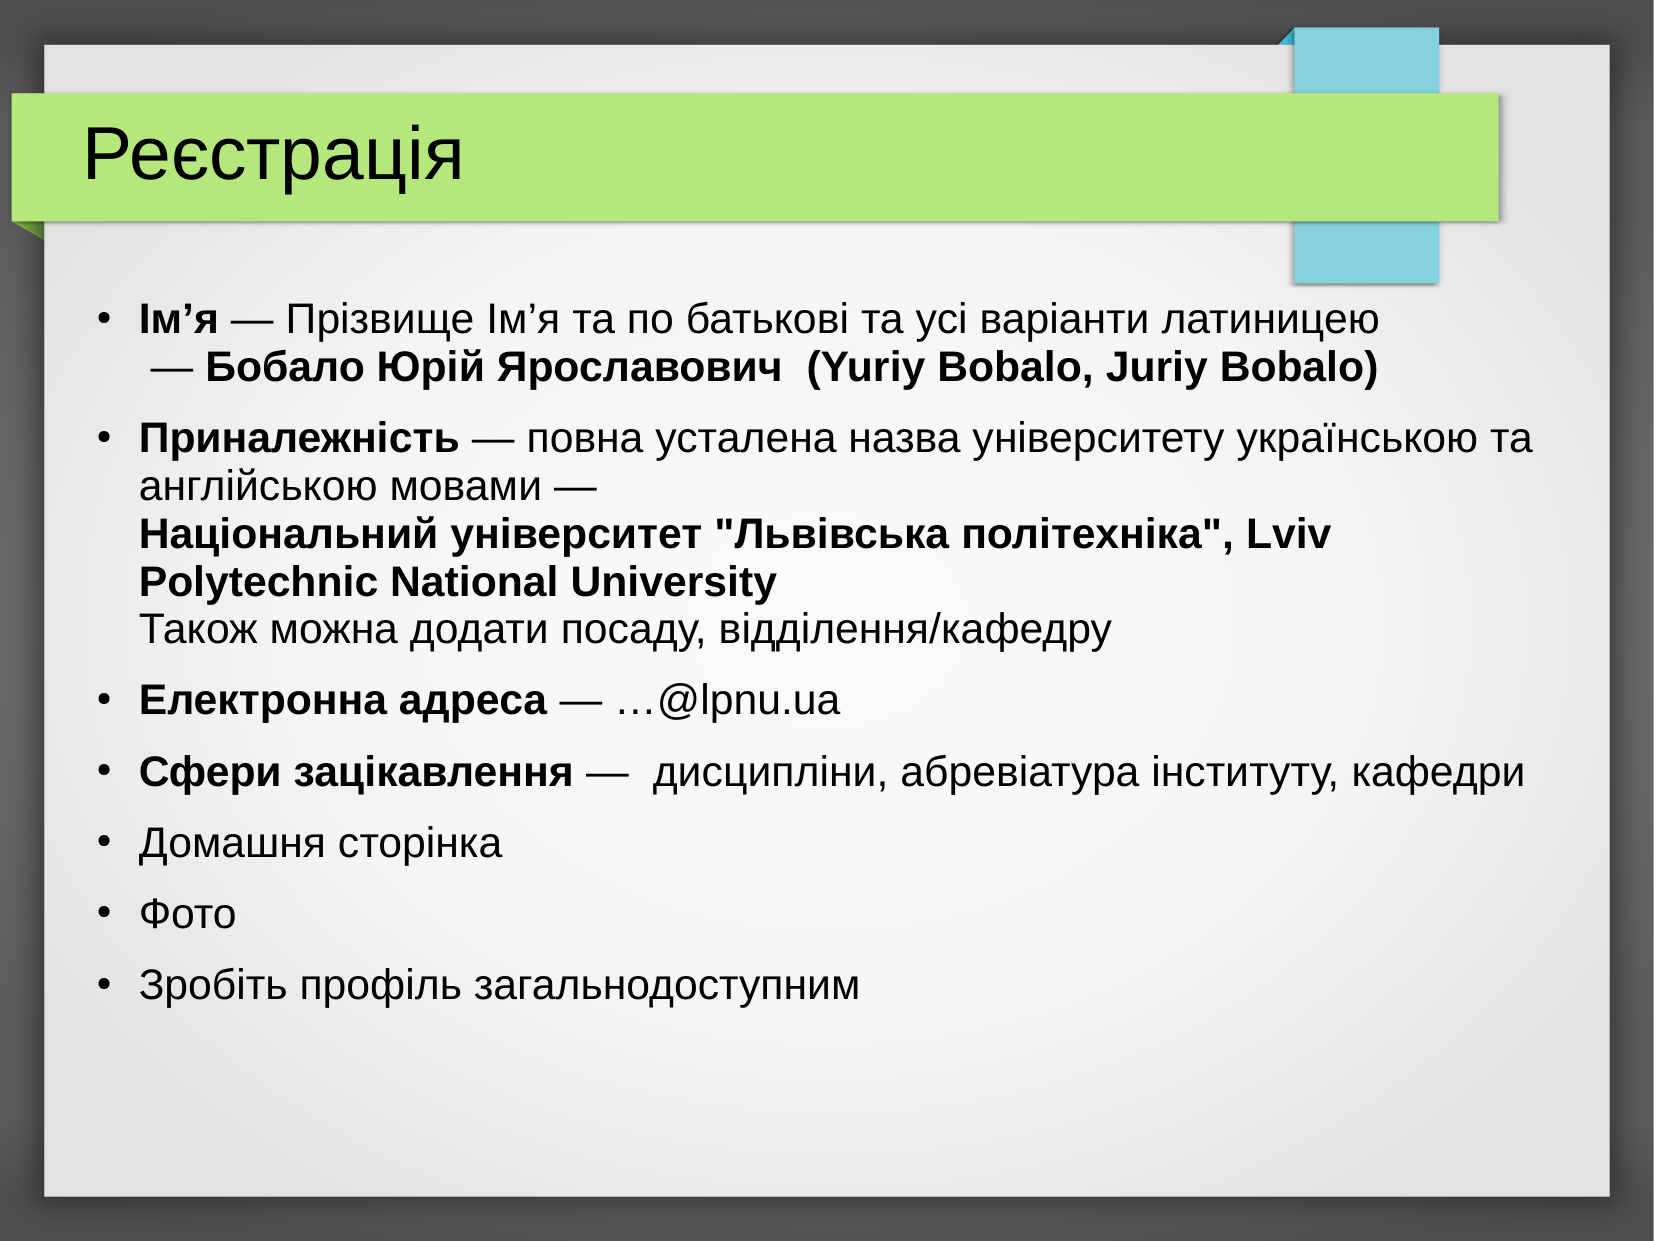

# Реєстрація
Ім’я — Прізвище Ім’я та по батькові та усі варіанти латиницею
 — Бобало Юрій Ярославович (Yuriy Bobalo, Juriy Bobalo)
Приналежність — повна усталена назва університету українською та англійською мовами —
Національний університет "Львівська політехніка", Lviv Polytechnic National University
Також можна додати посаду, відділення/кафедру
Електронна адреса — …@lpnu.ua
Сфери зацікавлення — дисципліни, абревіатура інституту, кафедри
Домашня сторінка
Фото
Зробіть профіль загальнодоступним